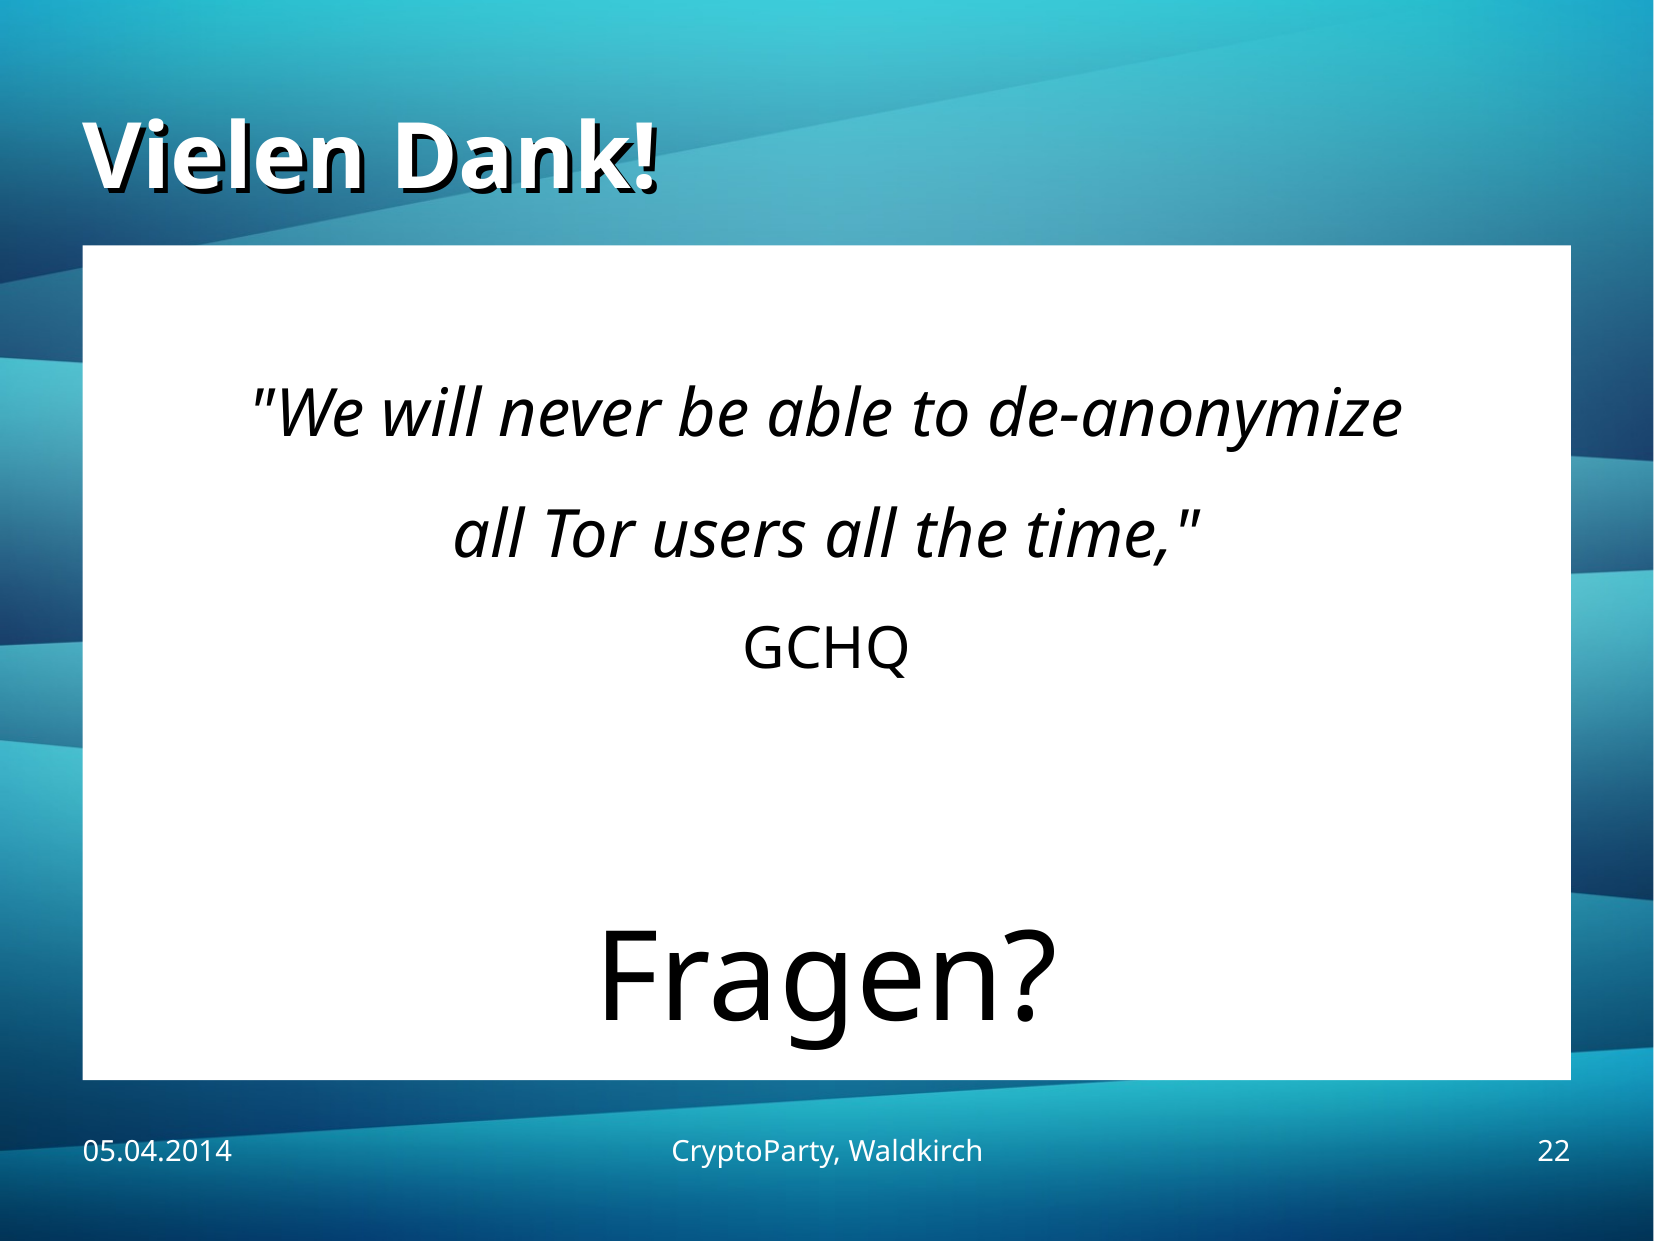

# Vielen Dank!
"We will never be able to de-anonymize
 all Tor users all the time,"
GCHQ
Fragen?
05.04.2014
CryptoParty, Waldkirch
22